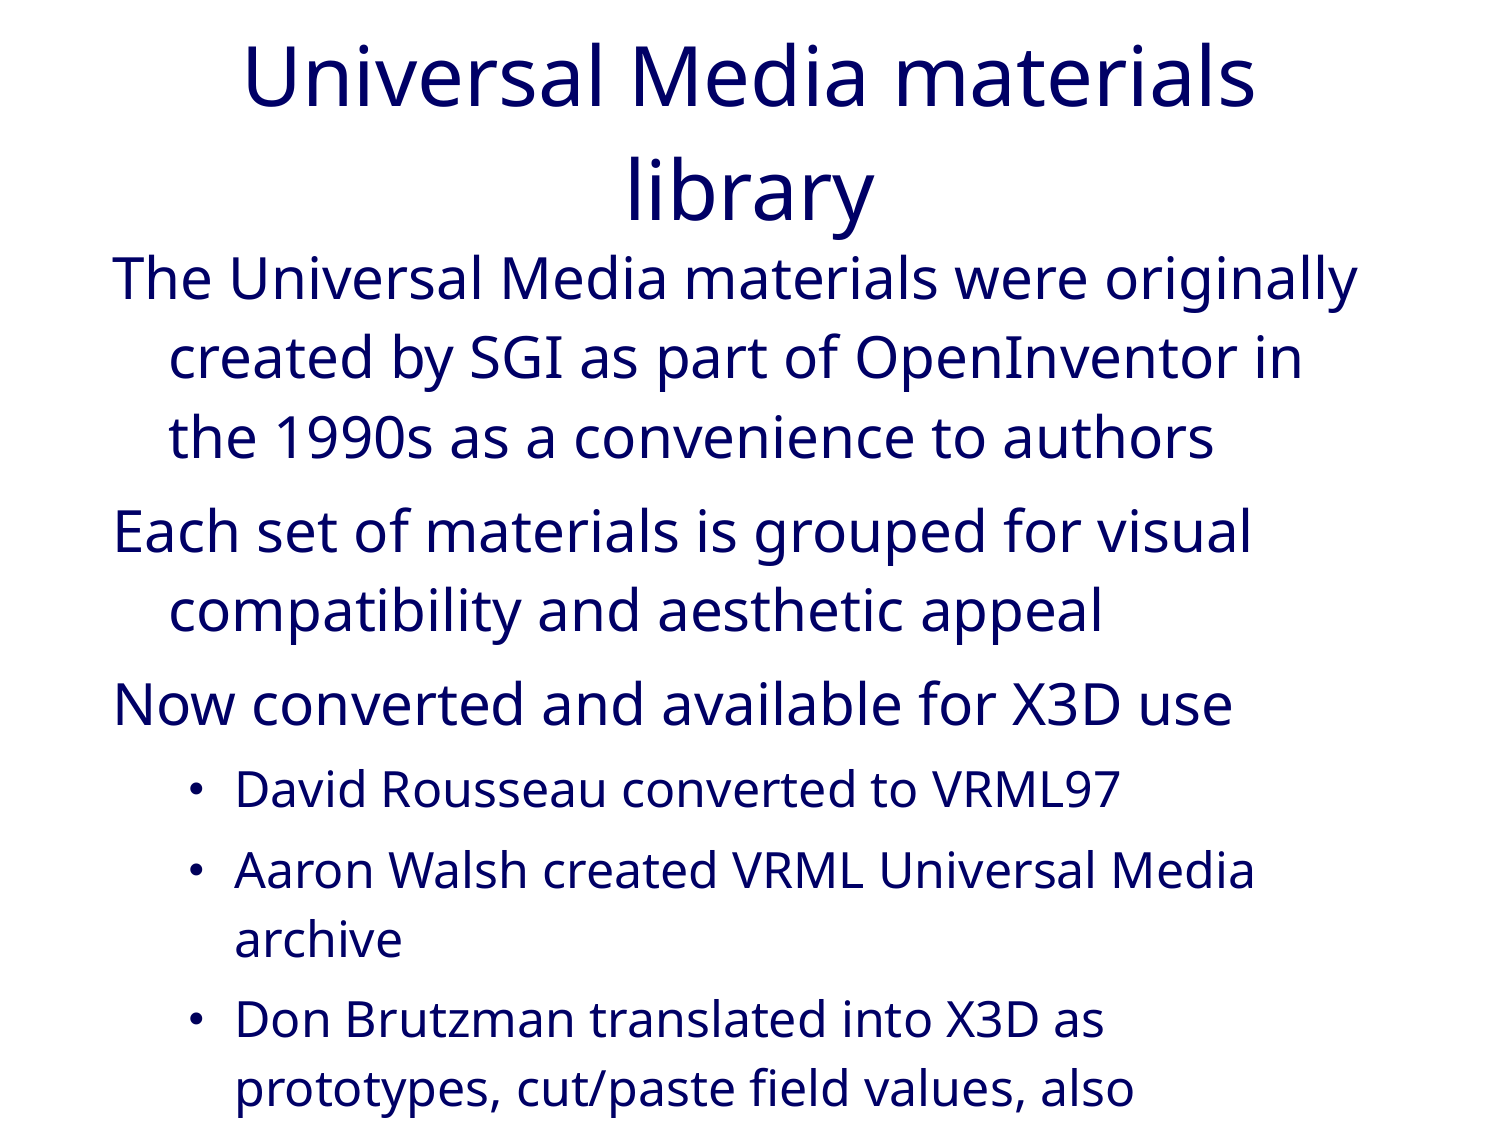

# Universal Media materials library
The Universal Media materials were originally created by SGI as part of OpenInventor in the 1990s as a convenience to authors
Each set of materials is grouped for visual compatibility and aesthetic appeal
Now converted and available for X3D use
David Rousseau converted to VRML97
Aaron Walsh created VRML Universal Media archive
Don Brutzman translated into X3D as prototypes, cut/paste field values, also embedded in X3D-Edit
http://www.web3d.org/x3d/content/examples/Basic/UniversalMediaMaterials